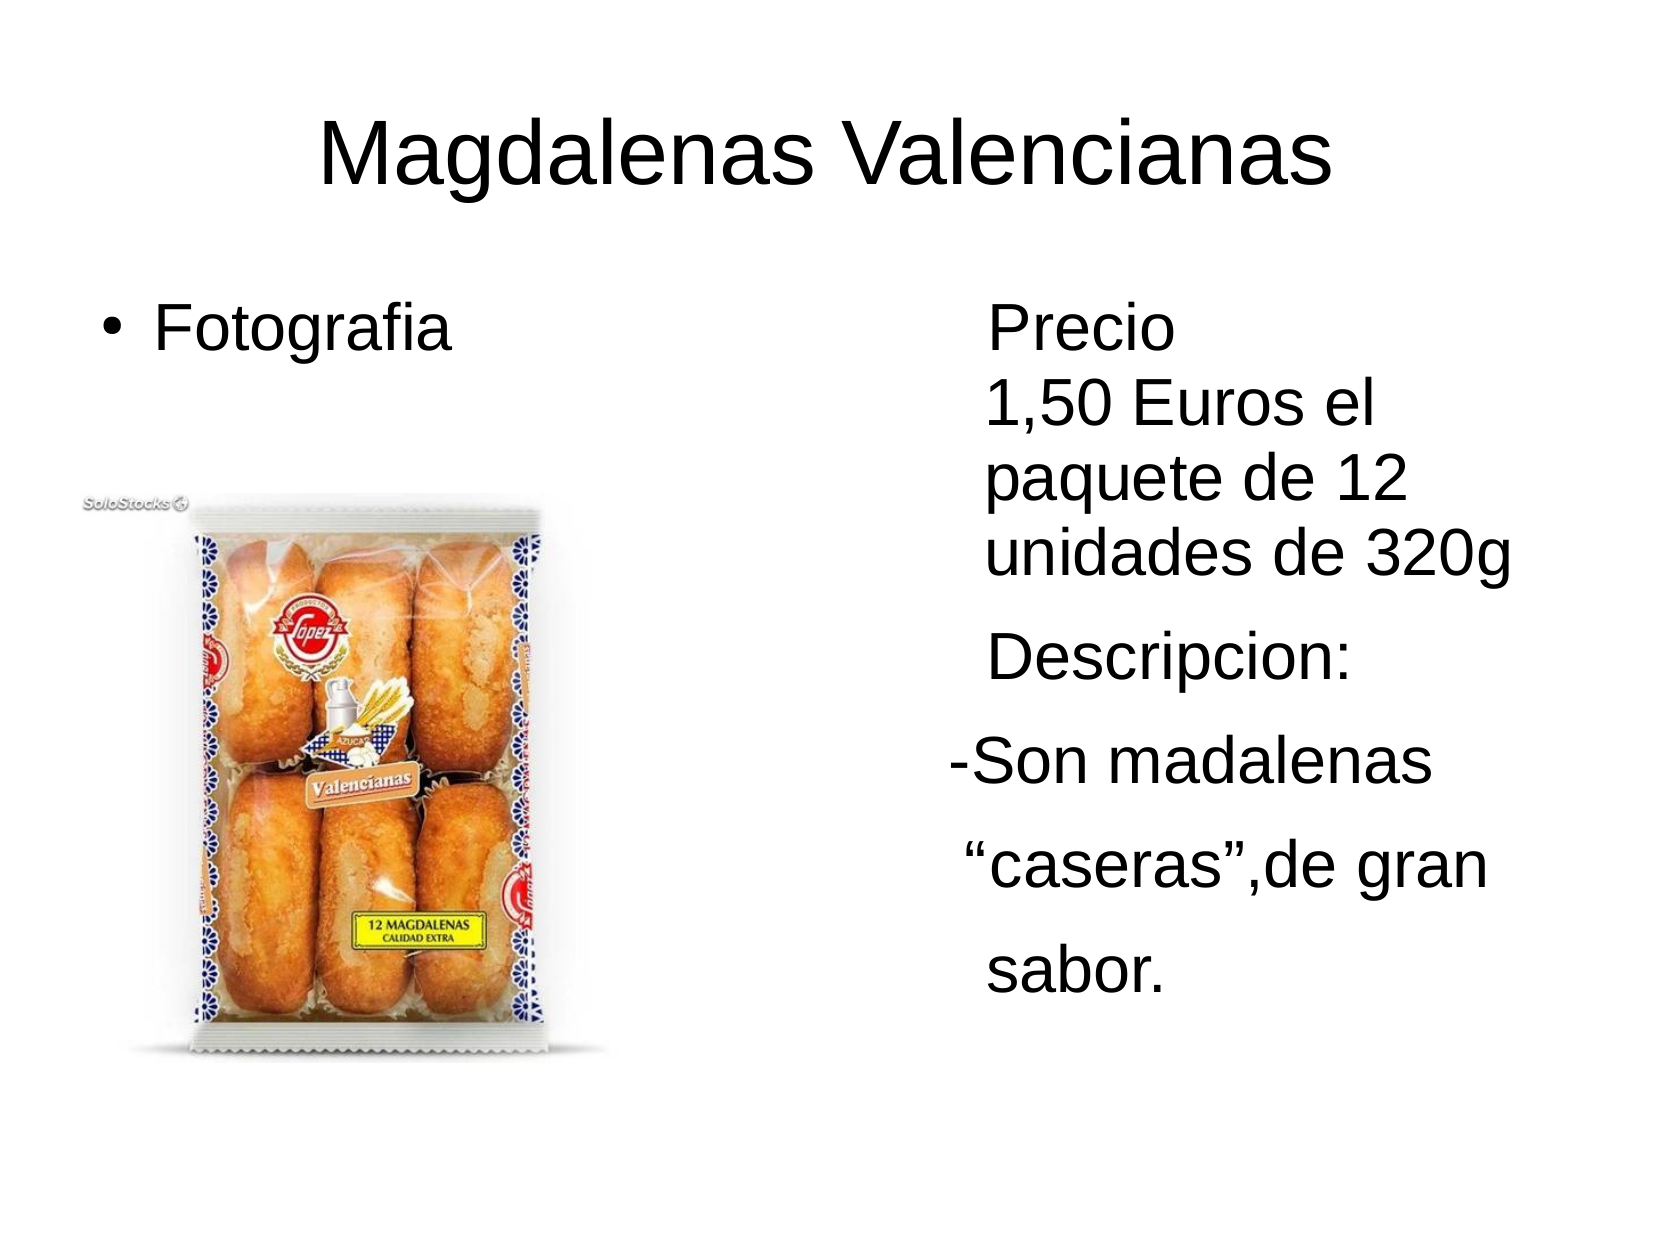

# Magdalenas Valencianas
Fotografia Precio 																 1,50 Euros el 														 paquete de 12 													 unidades de 320g
 Descripcion:
 -Son madalenas
 “caseras”,de gran
 sabor.